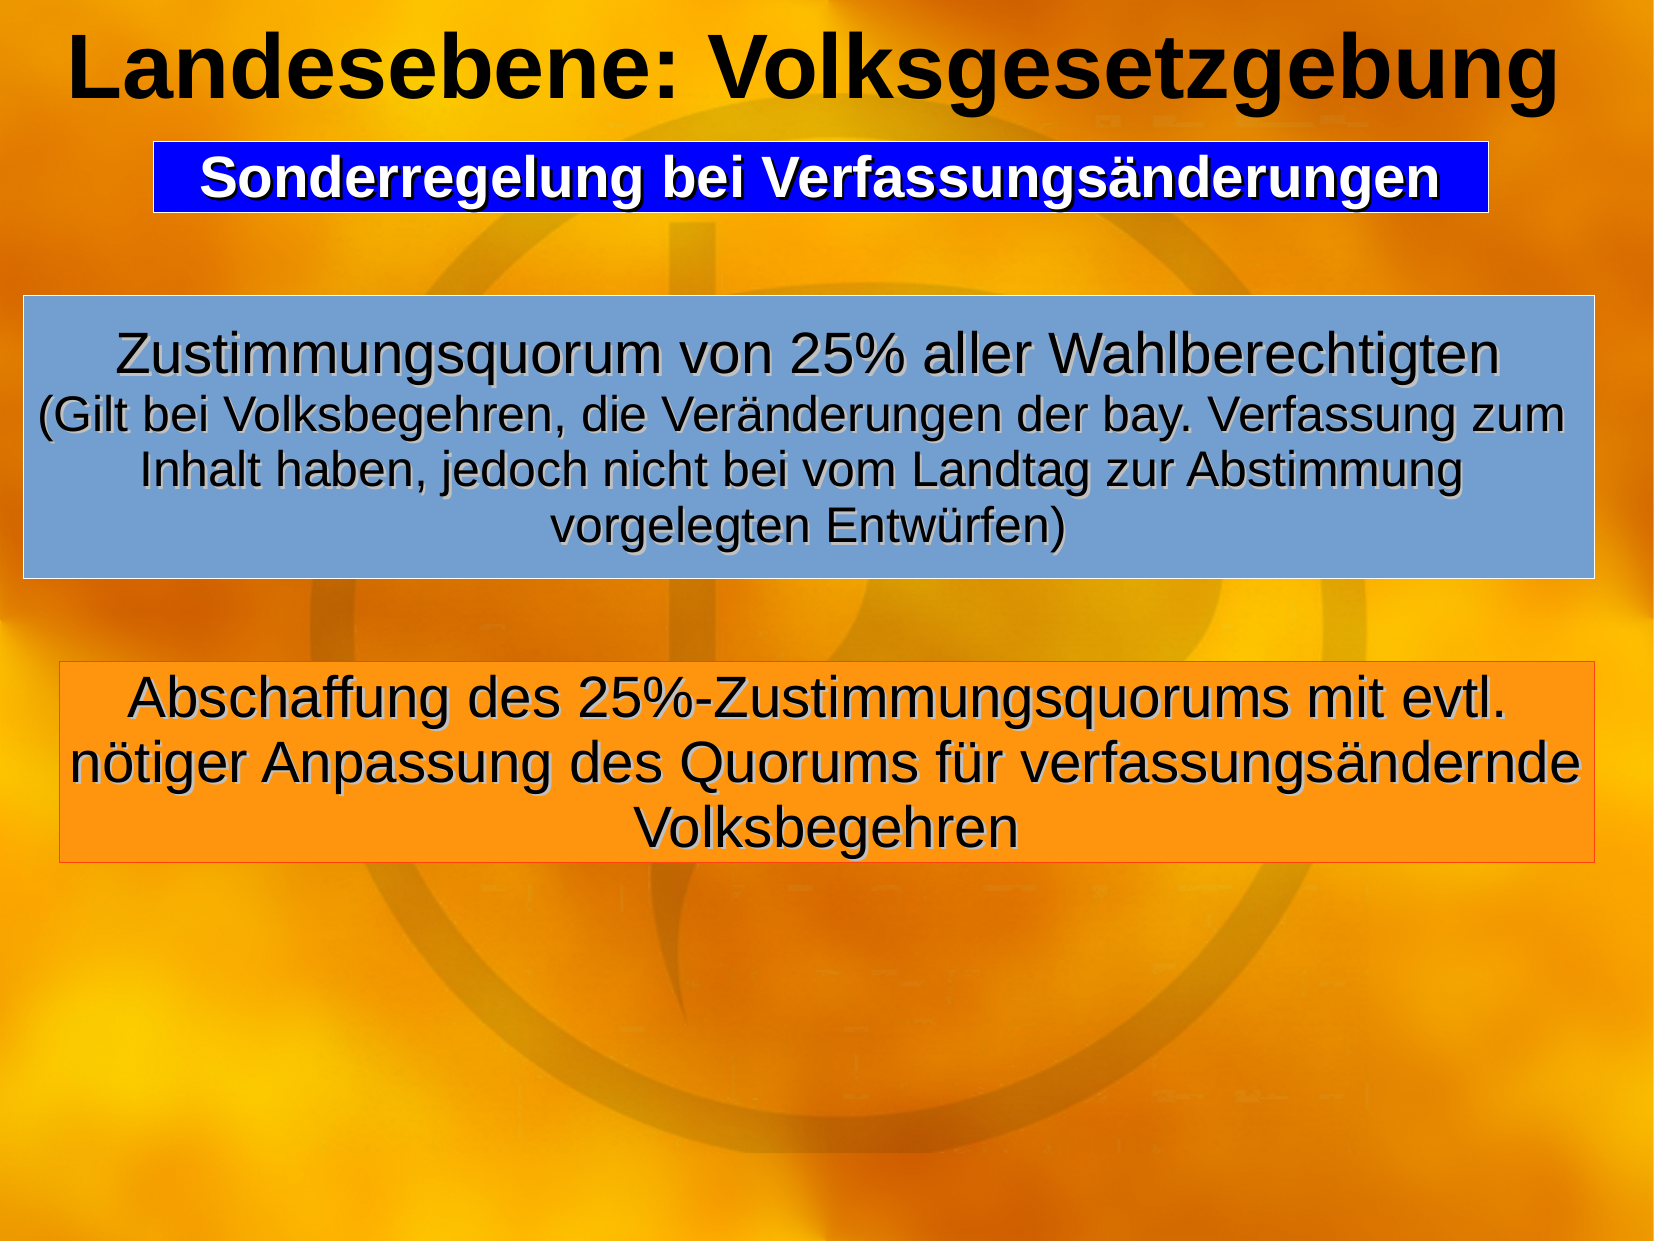

# Landesebene: Volksgesetzgebung
Sonderregelung bei Verfassungsänderungen
Zustimmungsquorum von 25% aller Wahlberechtigten
(Gilt bei Volksbegehren, die Veränderungen der bay. Verfassung zum
Inhalt haben, jedoch nicht bei vom Landtag zur Abstimmung
vorgelegten Entwürfen)
Abschaffung des 25%-Zustimmungsquorums mit evtl.
nötiger Anpassung des Quorums für verfassungsändernde
Volksbegehren